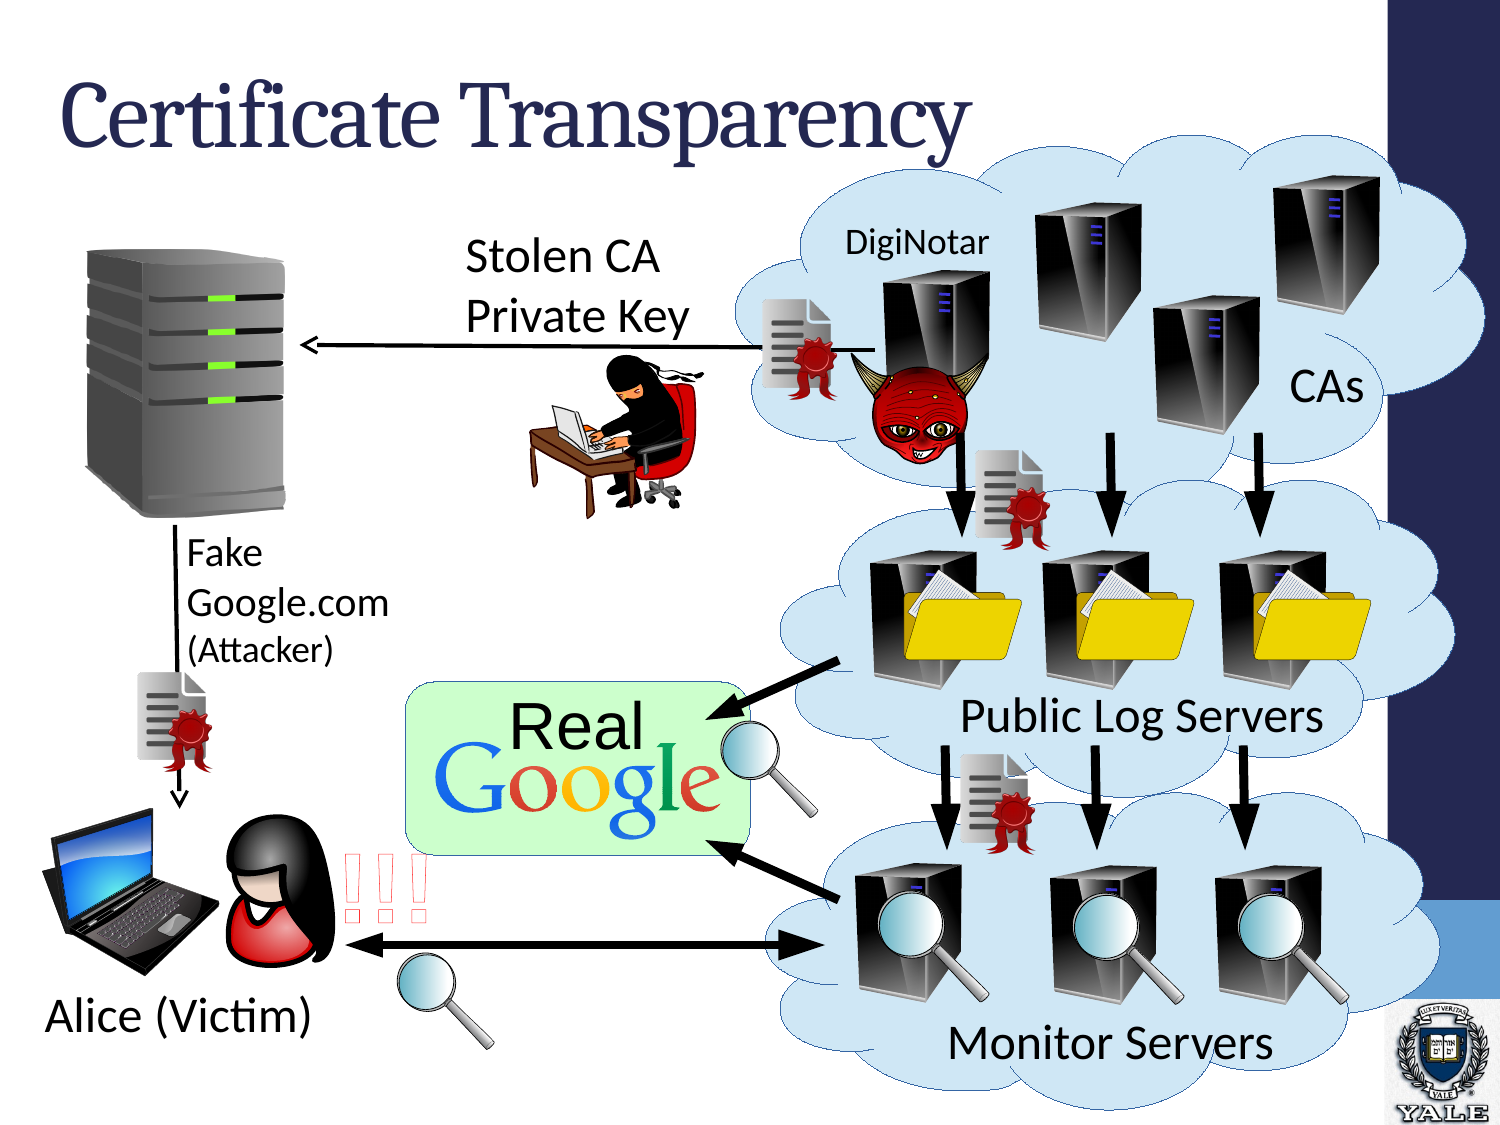

# Certificate Transparency
CAs
DigiNotar
Stolen CA
Private Key
Public Log Servers
Fake
Google.com
(Attacker)
Real
Monitor Servers
Alice (Victim)
!!!